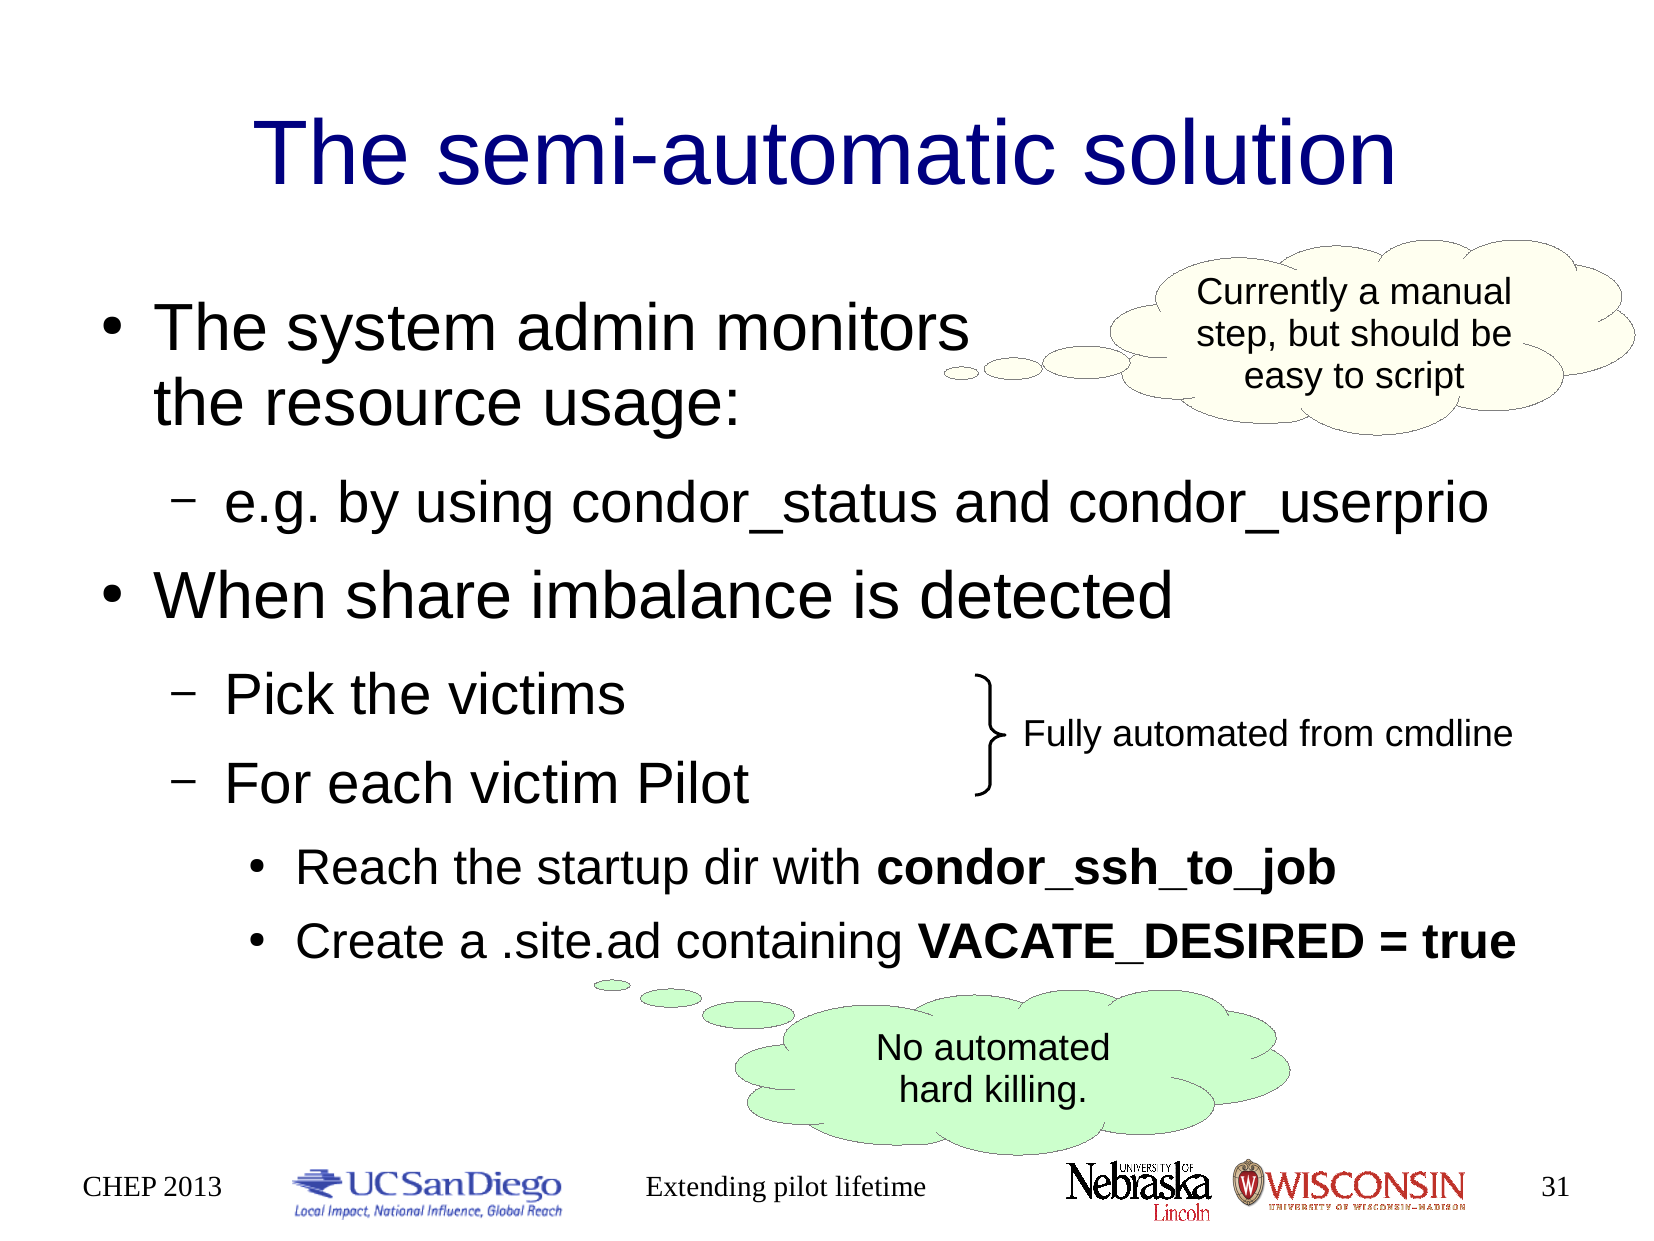

# The semi-automatic solution
Currently a manual
step, but should be
easy to script
The system admin monitors
the resource usage:
e.g. by using condor_status and condor_userprio
When share imbalance is detected
Pick the victims
For each victim Pilot
Reach the startup dir with condor_ssh_to_job
Create a .site.ad containing VACATE_DESIRED = true
Fully automated from cmdline
No automated
hard killing.
CHEP 2013
Extending pilot lifetime
31